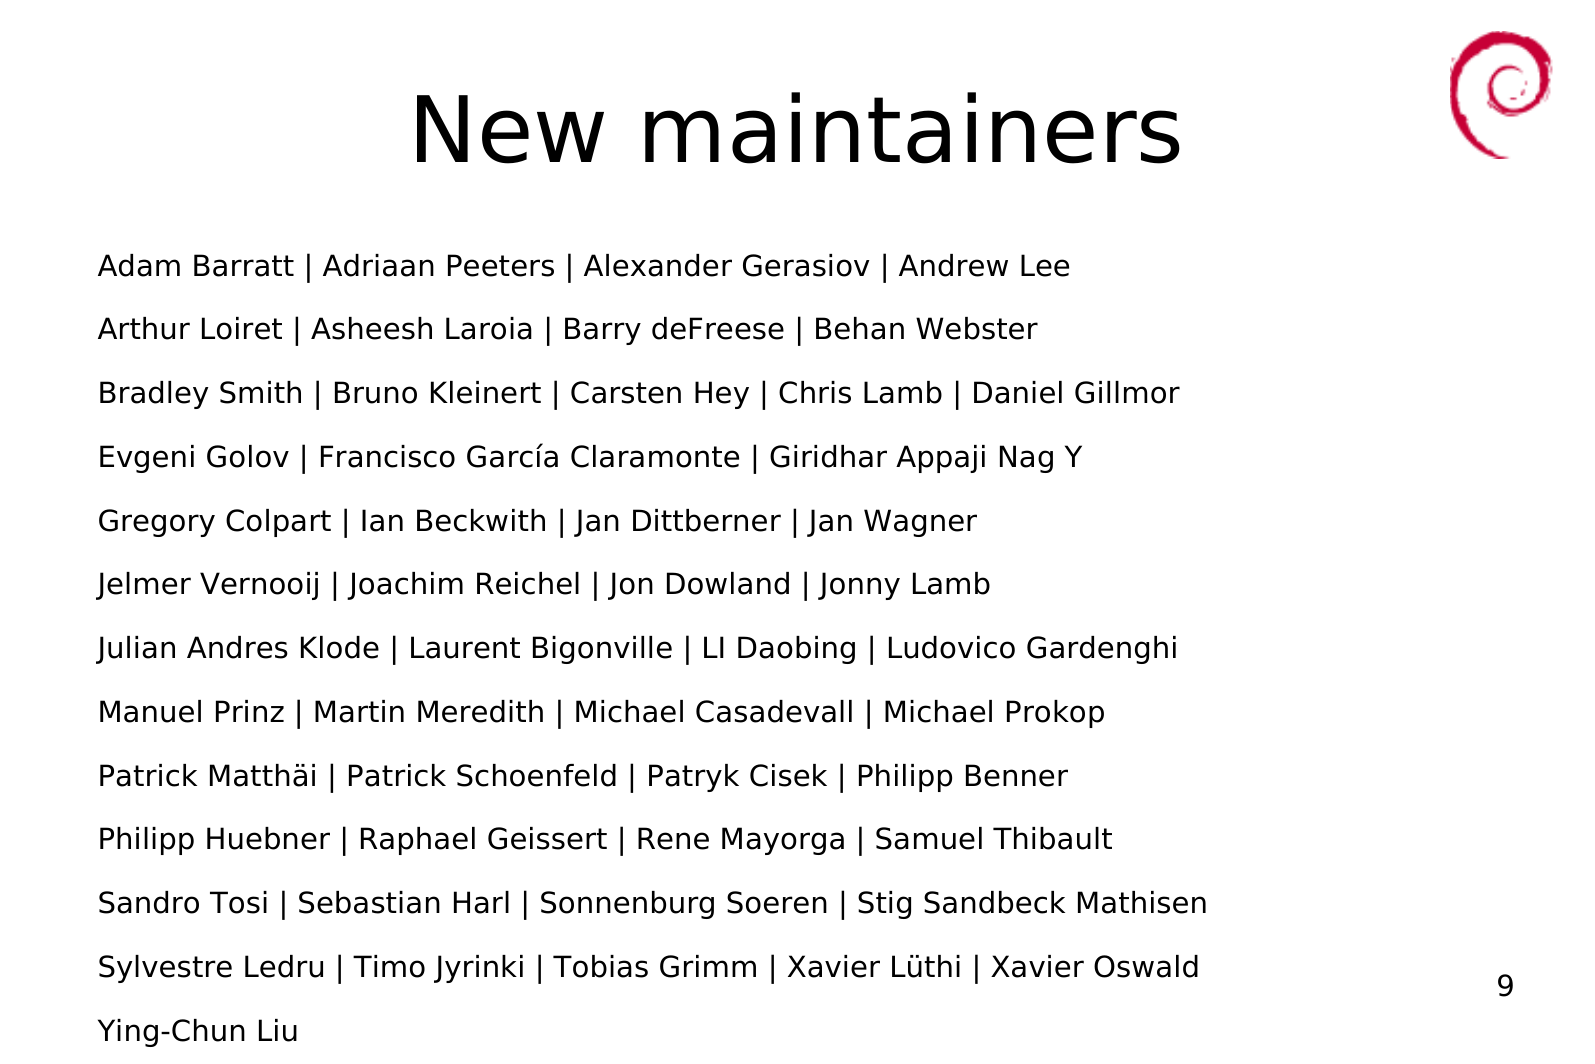

# New maintainers
Adam Barratt | Adriaan Peeters | Alexander Gerasiov | Andrew Lee
Arthur Loiret | Asheesh Laroia | Barry deFreese | Behan Webster
Bradley Smith | Bruno Kleinert | Carsten Hey | Chris Lamb | Daniel Gillmor
Evgeni Golov | Francisco García Claramonte | Giridhar Appaji Nag Y
Gregory Colpart | Ian Beckwith | Jan Dittberner | Jan Wagner
Jelmer Vernooij | Joachim Reichel | Jon Dowland | Jonny Lamb
Julian Andres Klode | Laurent Bigonville | LI Daobing | Ludovico Gardenghi
Manuel Prinz | Martin Meredith | Michael Casadevall | Michael Prokop
Patrick Matthäi | Patrick Schoenfeld | Patryk Cisek | Philipp Benner
Philipp Huebner | Raphael Geissert | Rene Mayorga | Samuel Thibault
Sandro Tosi | Sebastian Harl | Sonnenburg Soeren | Stig Sandbeck Mathisen
Sylvestre Ledru | Timo Jyrinki | Tobias Grimm | Xavier Lüthi | Xavier Oswald
Ying-Chun Liu
9